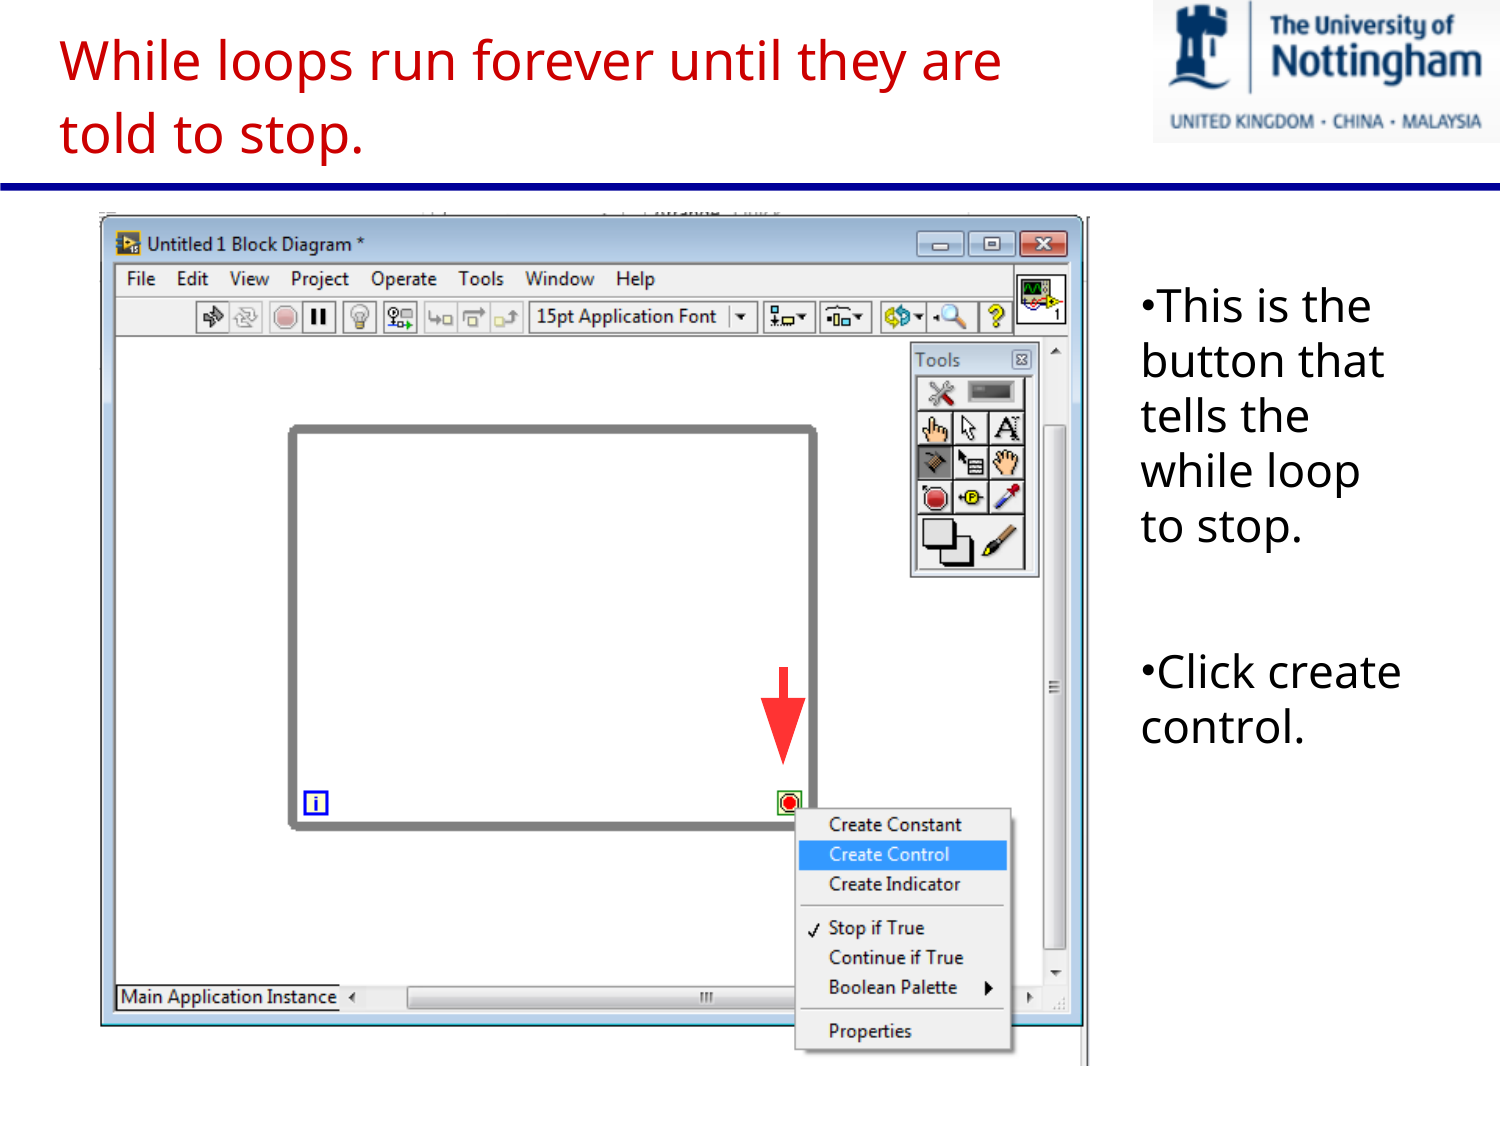

# While loops run forever until they are told to stop.
This is the button that tells the while loop to stop.
Click create control.